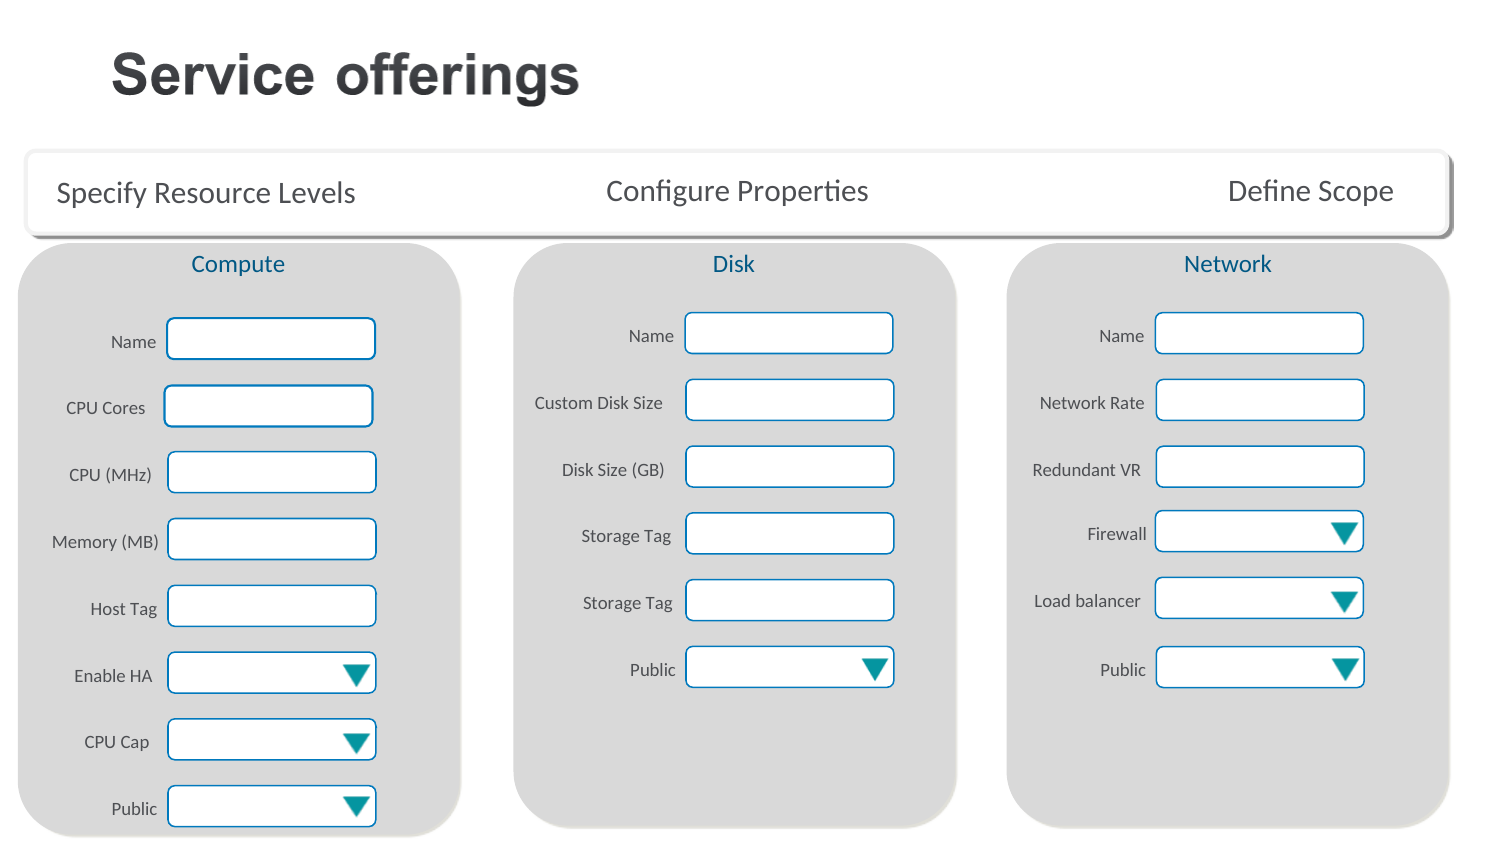

Specify Resource Levels
Configure Properties
Define Scope
Compute
Name
CPU Cores
CPU (MHz)
Memory (MB)
Disk
Network
Name
Name
Custom Disk Size
Network Rate
Disk Size (GB)
Redundant VR
Firewall
Storage Tag
Load balancer
Storage Tag
Public
Public
Host Tag
Enable HA
CPU Cap
Public